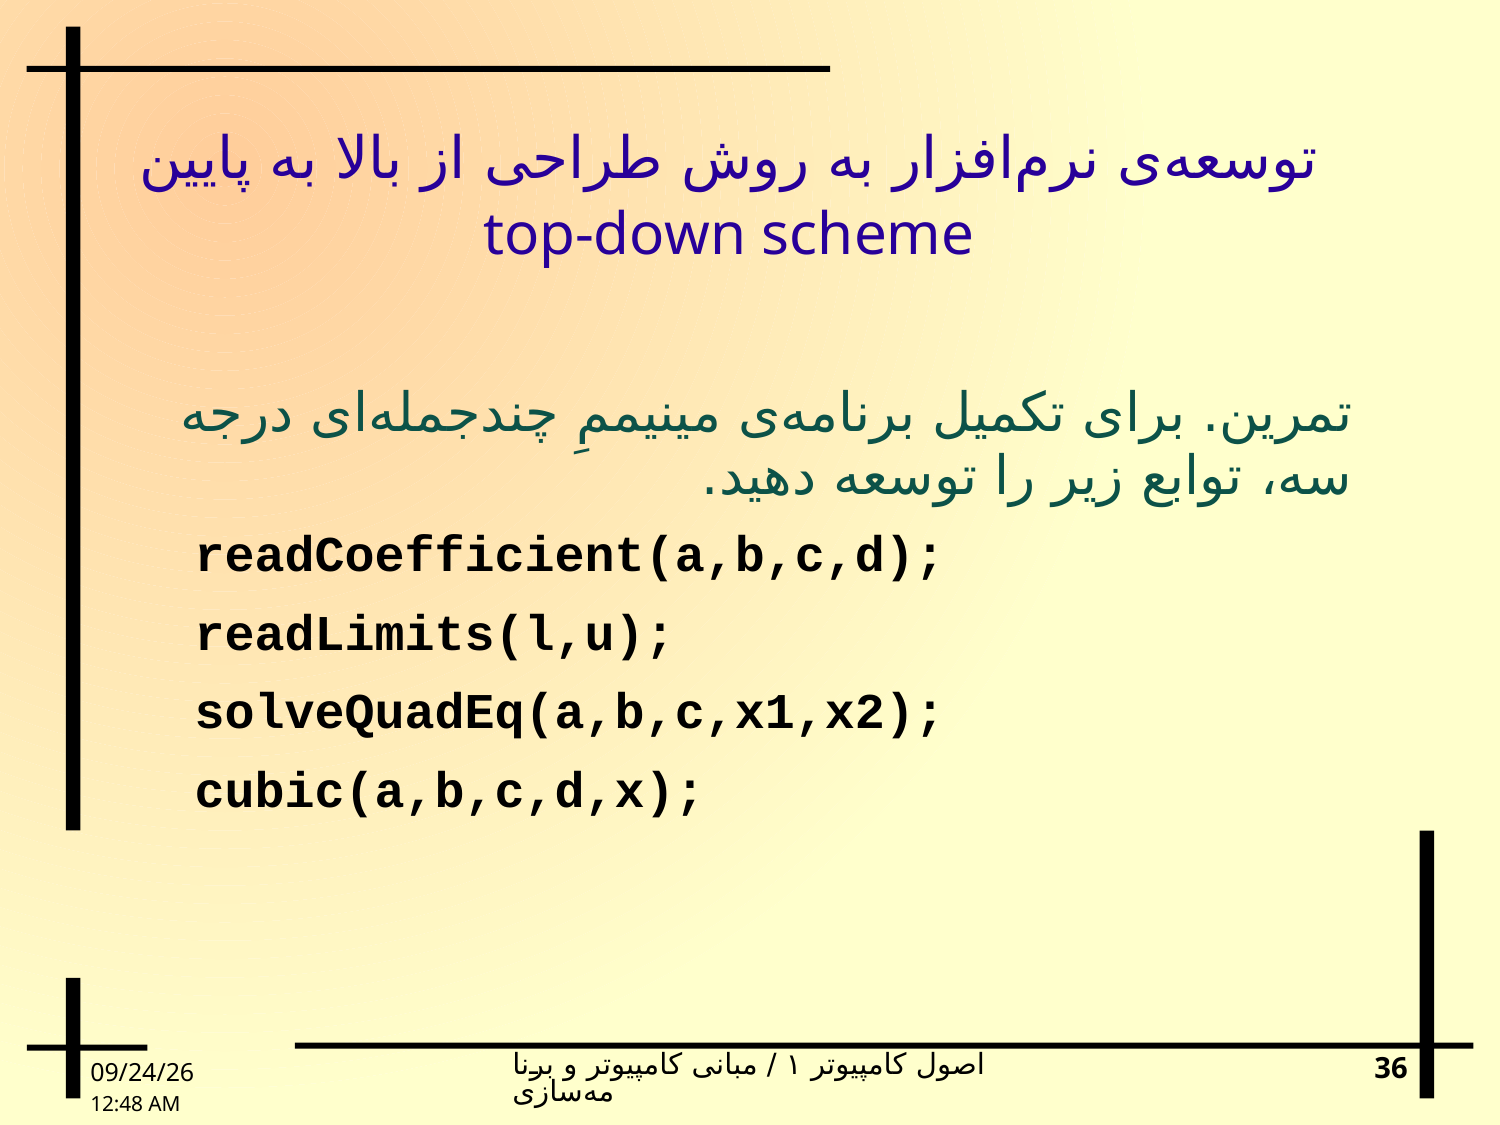

توسعه‌ی نرم‌افزار به روش طراحی از بالا به پایین
top-down scheme
# تمرین. برای تکمیل برنامه‌ی مینیممِ چندجمله‌ای درجه سه، توابع زیر را توسعه دهید.
readCoefficient(a,b,c,d);
readLimits(l,u);
solveQuadEq(a,b,c,x1,x2);
cubic(a,b,c,d,x);
اصول کامپیوتر ۱ / مبانی کامپیوتر و برنامه‌سازی
36